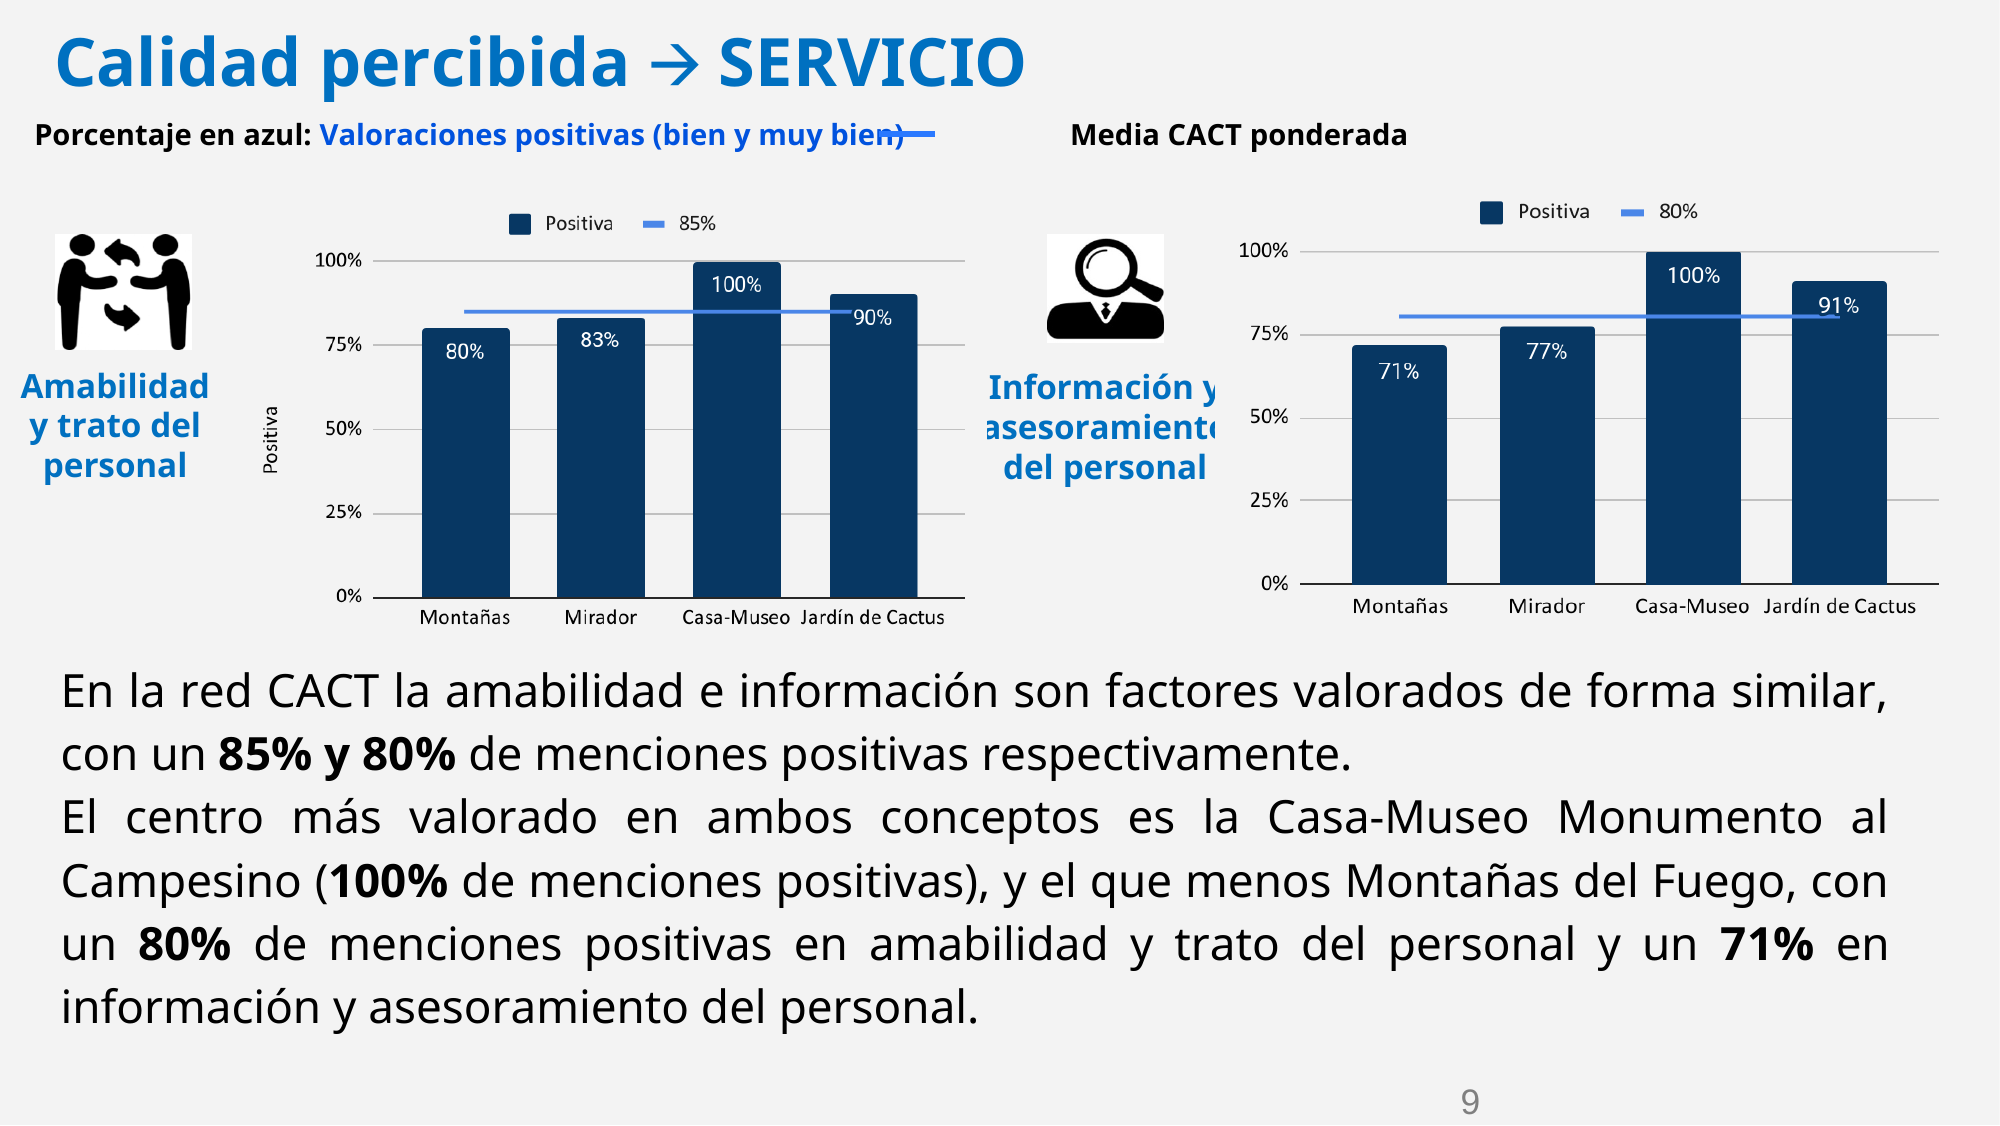

Calidad percibida 🡪 SERVICIO
 Porcentaje en azul: Valoraciones positivas (bien y muy bien) Media CACT ponderada
Amabilidad y trato del personal
Información y asesoramiento del personal
En la red CACT la amabilidad e información son factores valorados de forma similar, con un 85% y 80% de menciones positivas respectivamente.
El centro más valorado en ambos conceptos es la Casa-Museo Monumento al Campesino (100% de menciones positivas), y el que menos Montañas del Fuego, con un 80% de menciones positivas en amabilidad y trato del personal y un 71% en información y asesoramiento del personal.